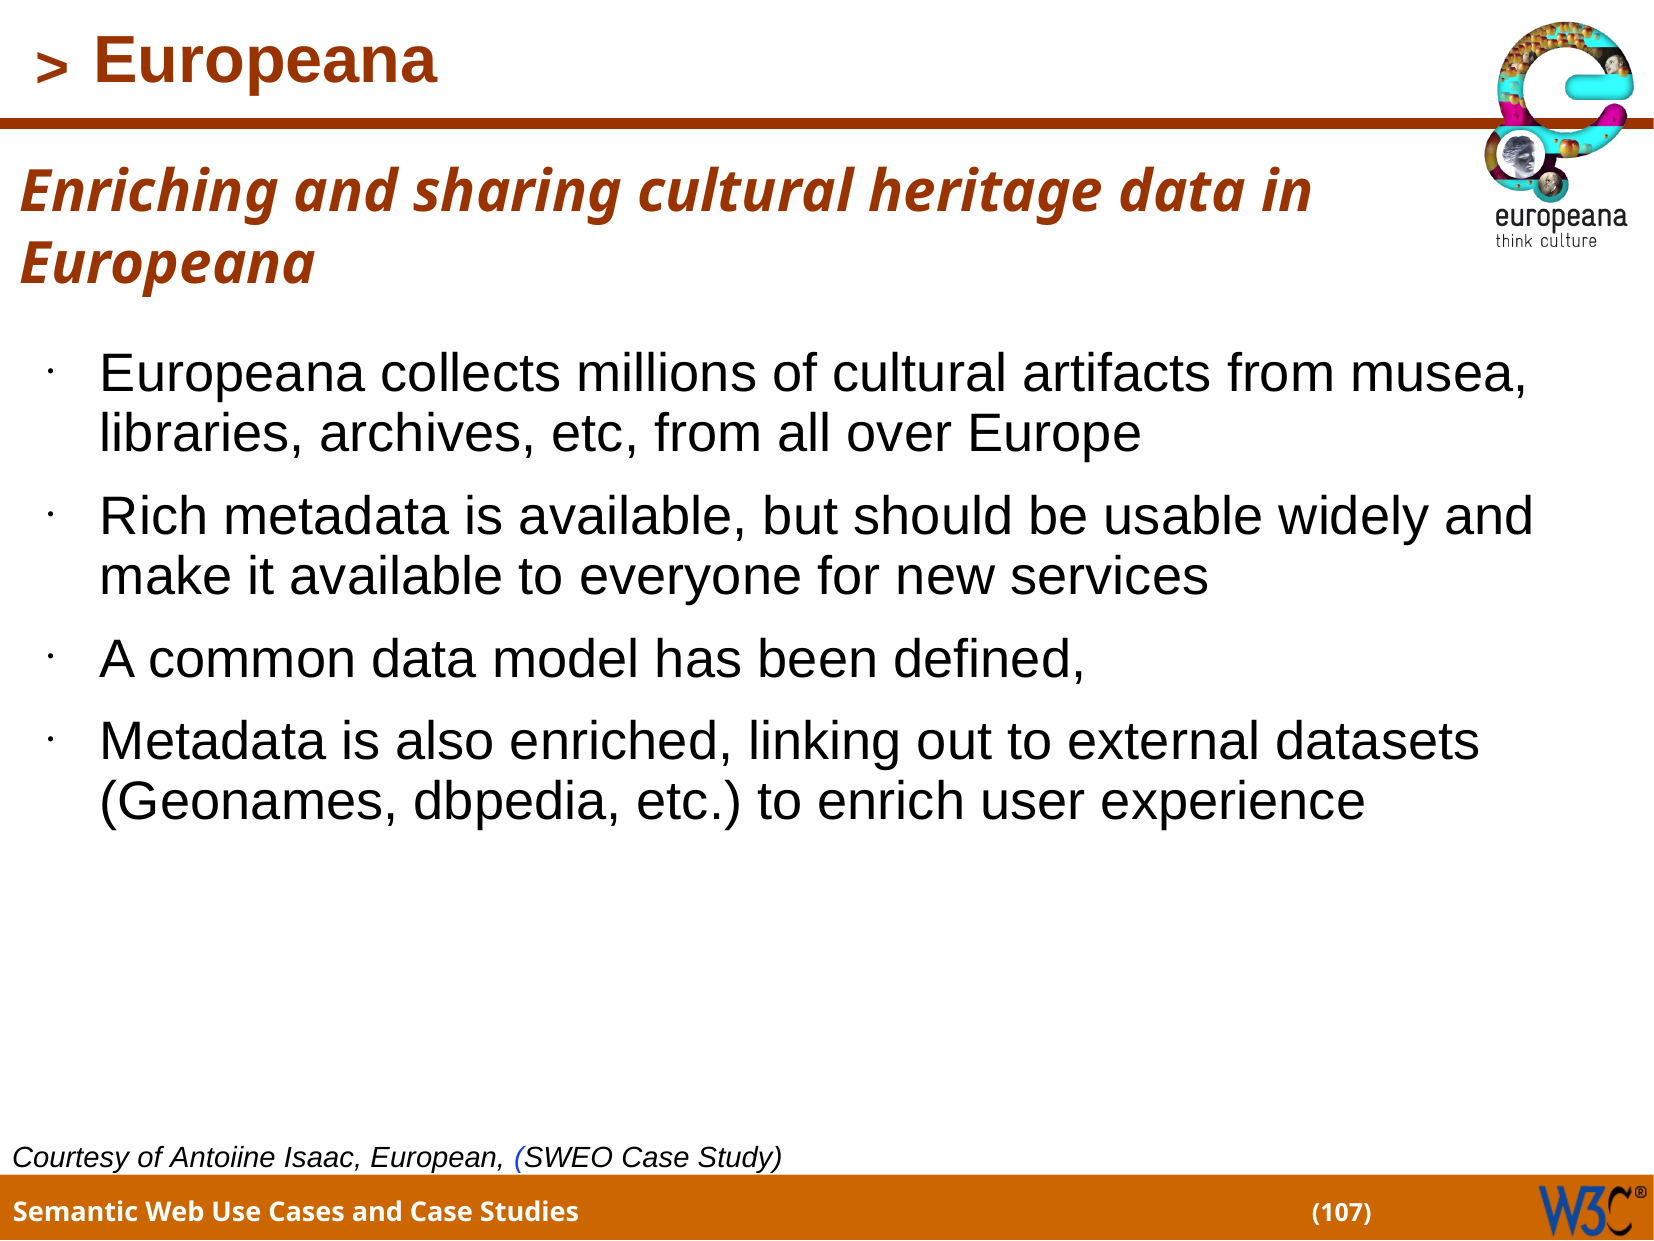

# Europeana
Enriching and sharing cultural heritage data in Europeana
Europeana collects millions of cultural artifacts from musea, libraries, archives, etc, from all over Europe
Rich metadata is available, but should be usable widely and make it available to everyone for new services
A common data model has been defined,
Metadata is also enriched, linking out to external datasets (Geonames, dbpedia, etc.) to enrich user experience
Courtesy of Antoiine Isaac, European, (SWEO Case Study)